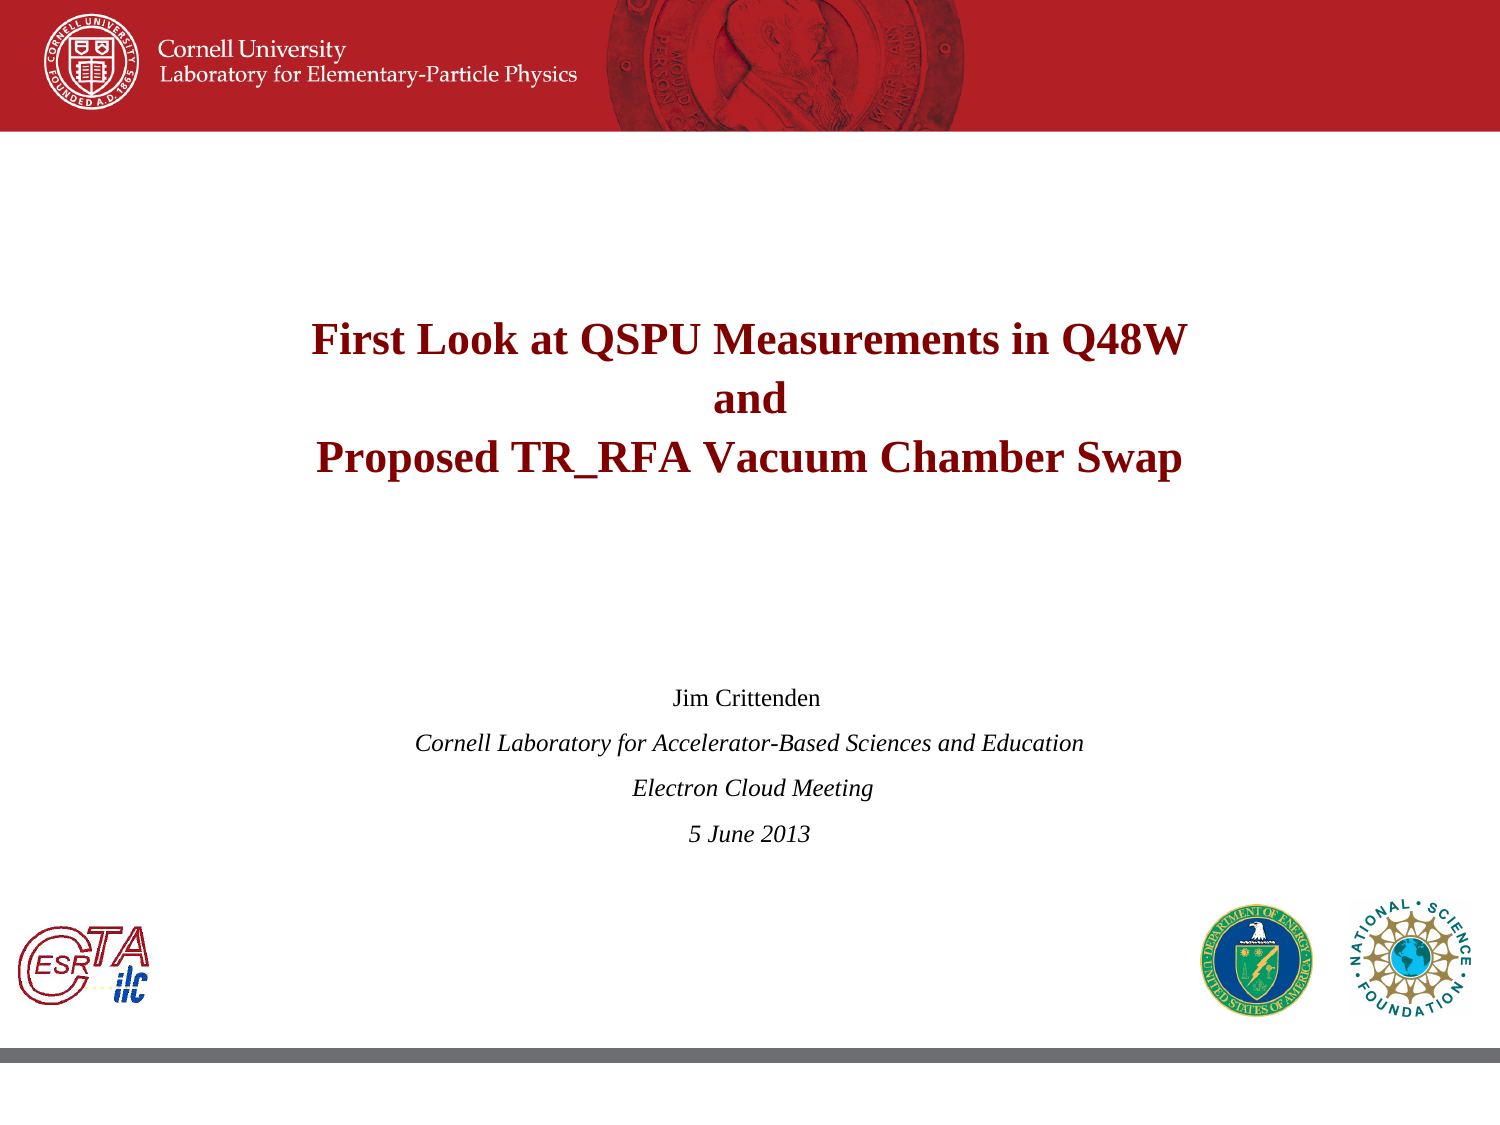

First Look at QSPU Measurements in Q48W
and
Proposed TR_RFA Vacuum Chamber Swap
# Jim Crittenden
Cornell Laboratory for Accelerator-Based Sciences and Education
 Electron Cloud Meeting
5 June 2013